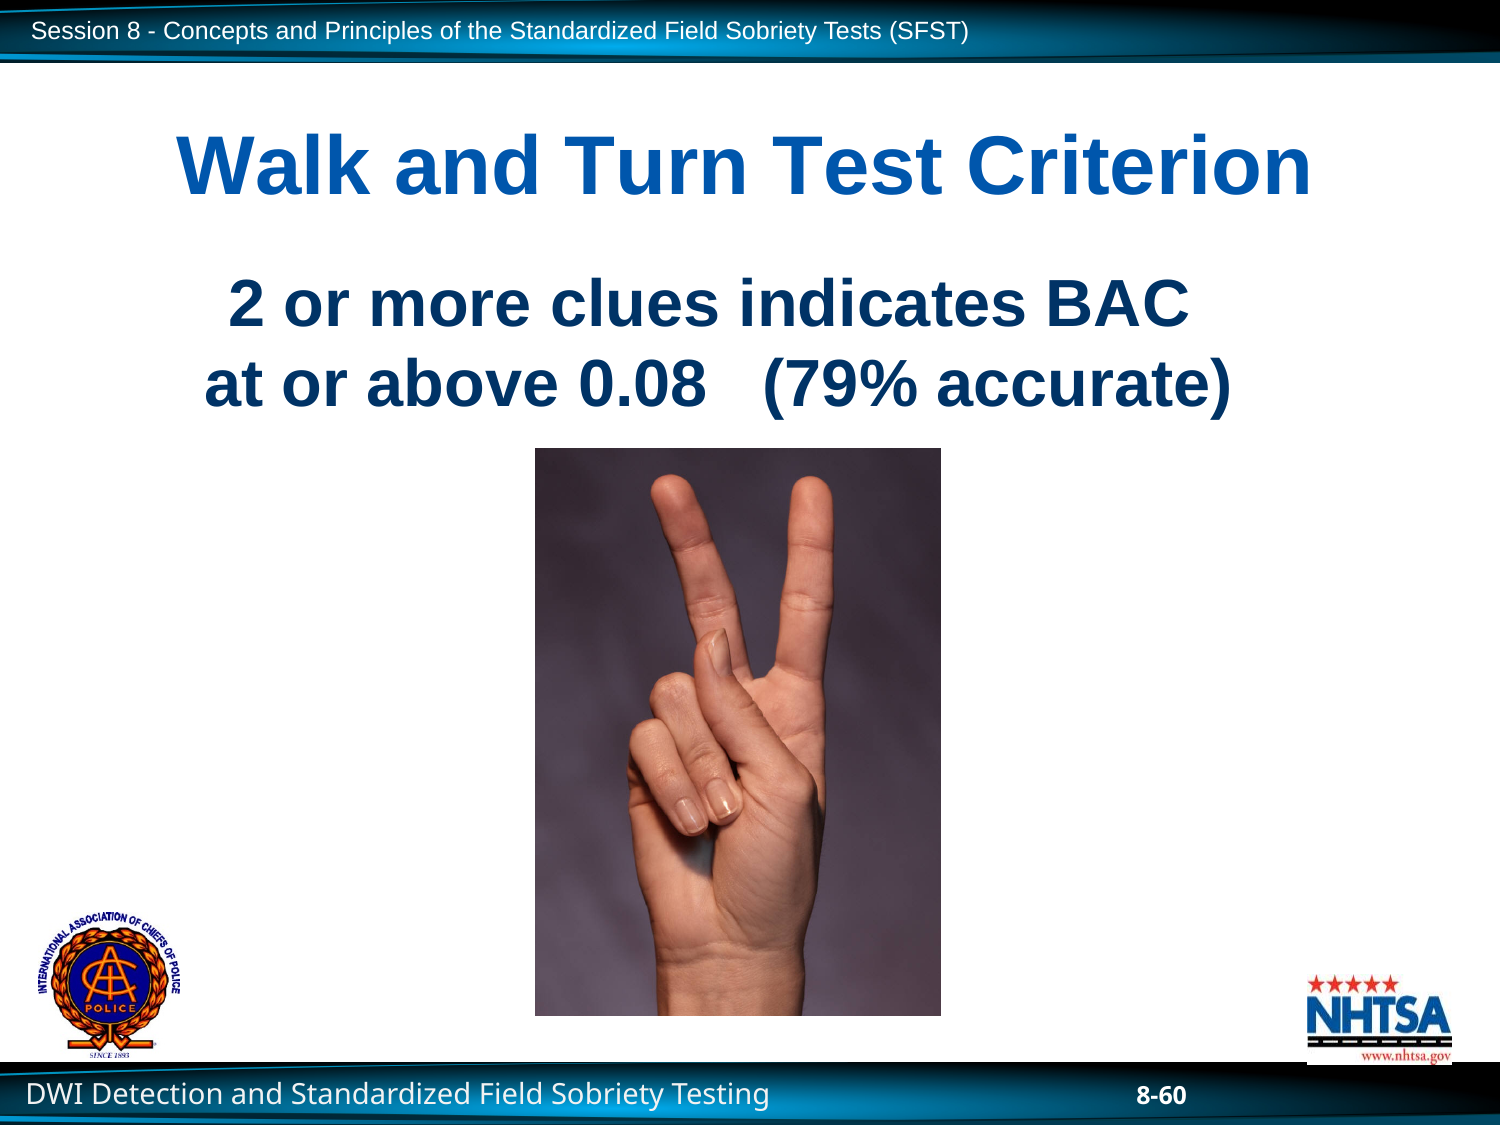

# Walk and Turn Test Criterion
2 or more clues indicates BAC
at or above 0.08 (79% accurate)
8-60